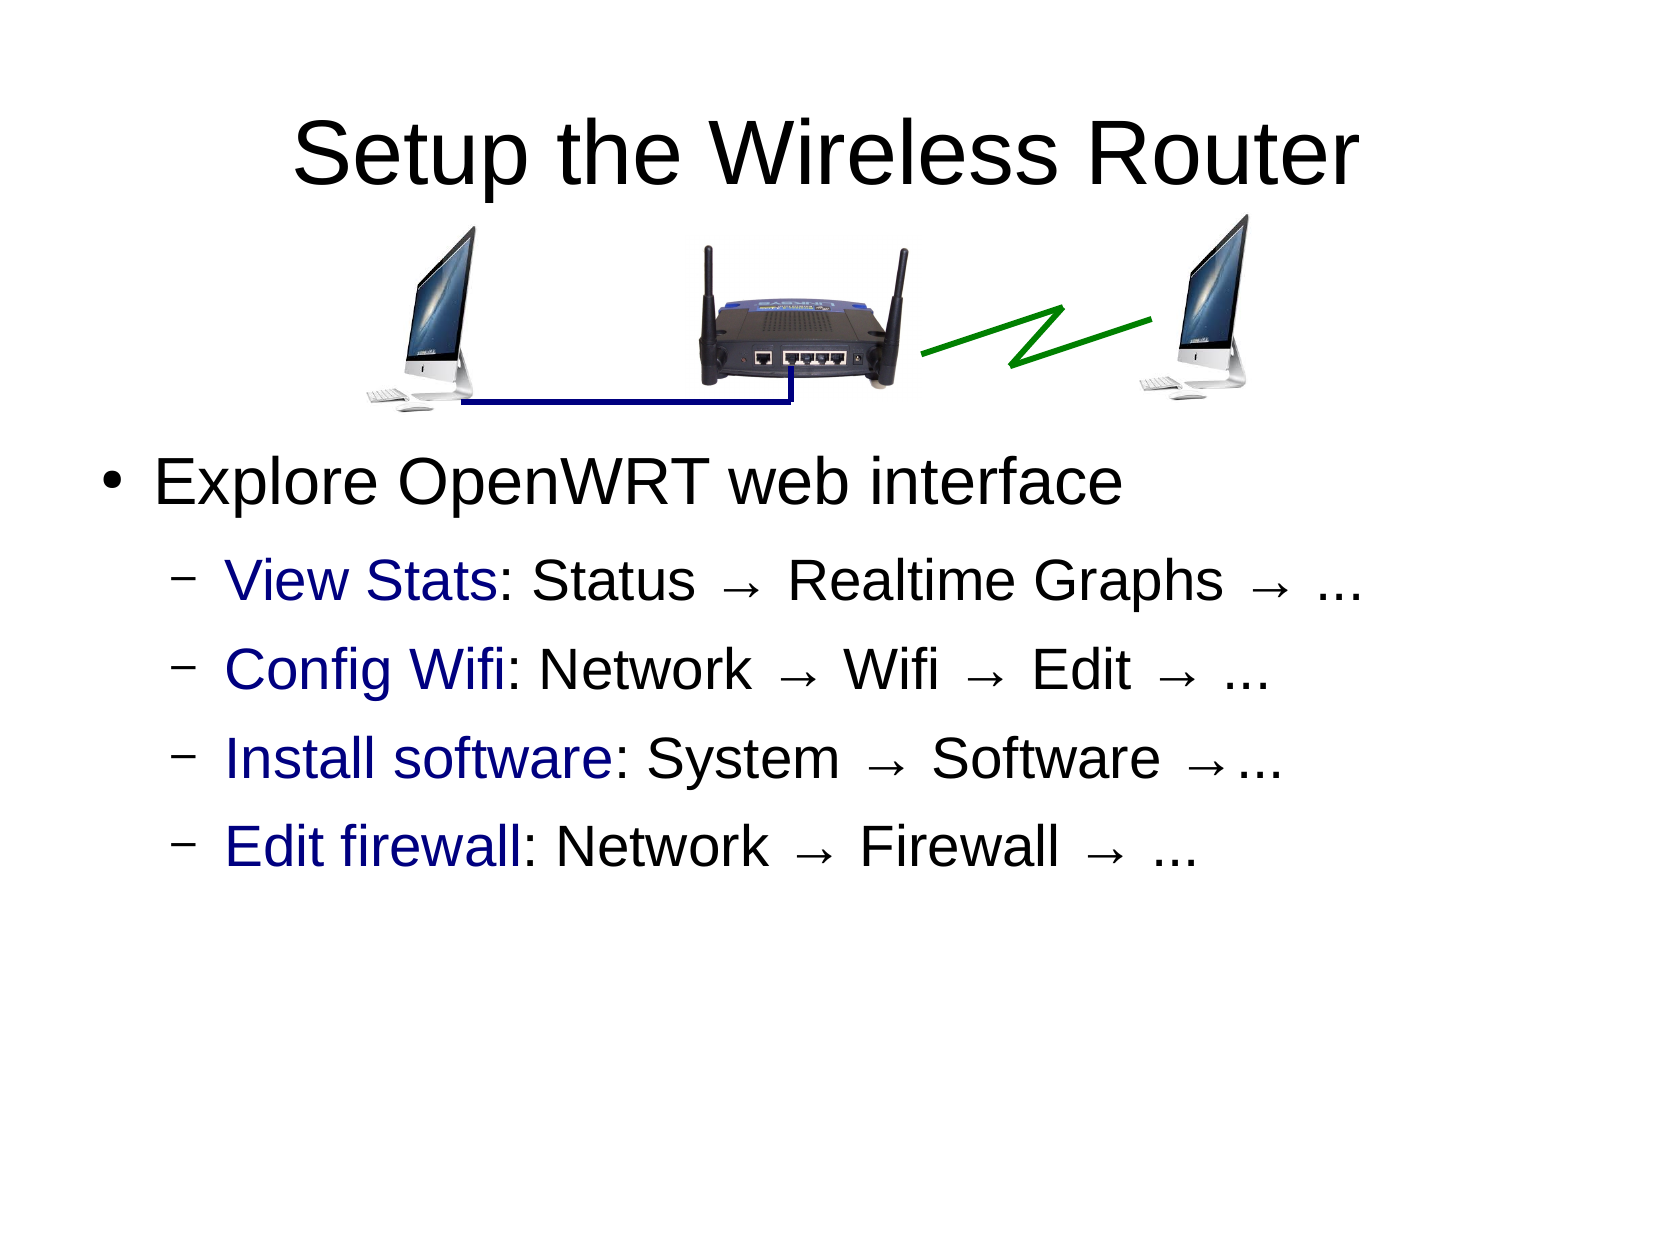

# Setup the Wireless Router
Explore OpenWRT web interface
View Stats: Status → Realtime Graphs → ...
Config Wifi: Network → Wifi → Edit → ...
Install software: System → Software →...
Edit firewall: Network → Firewall → ...